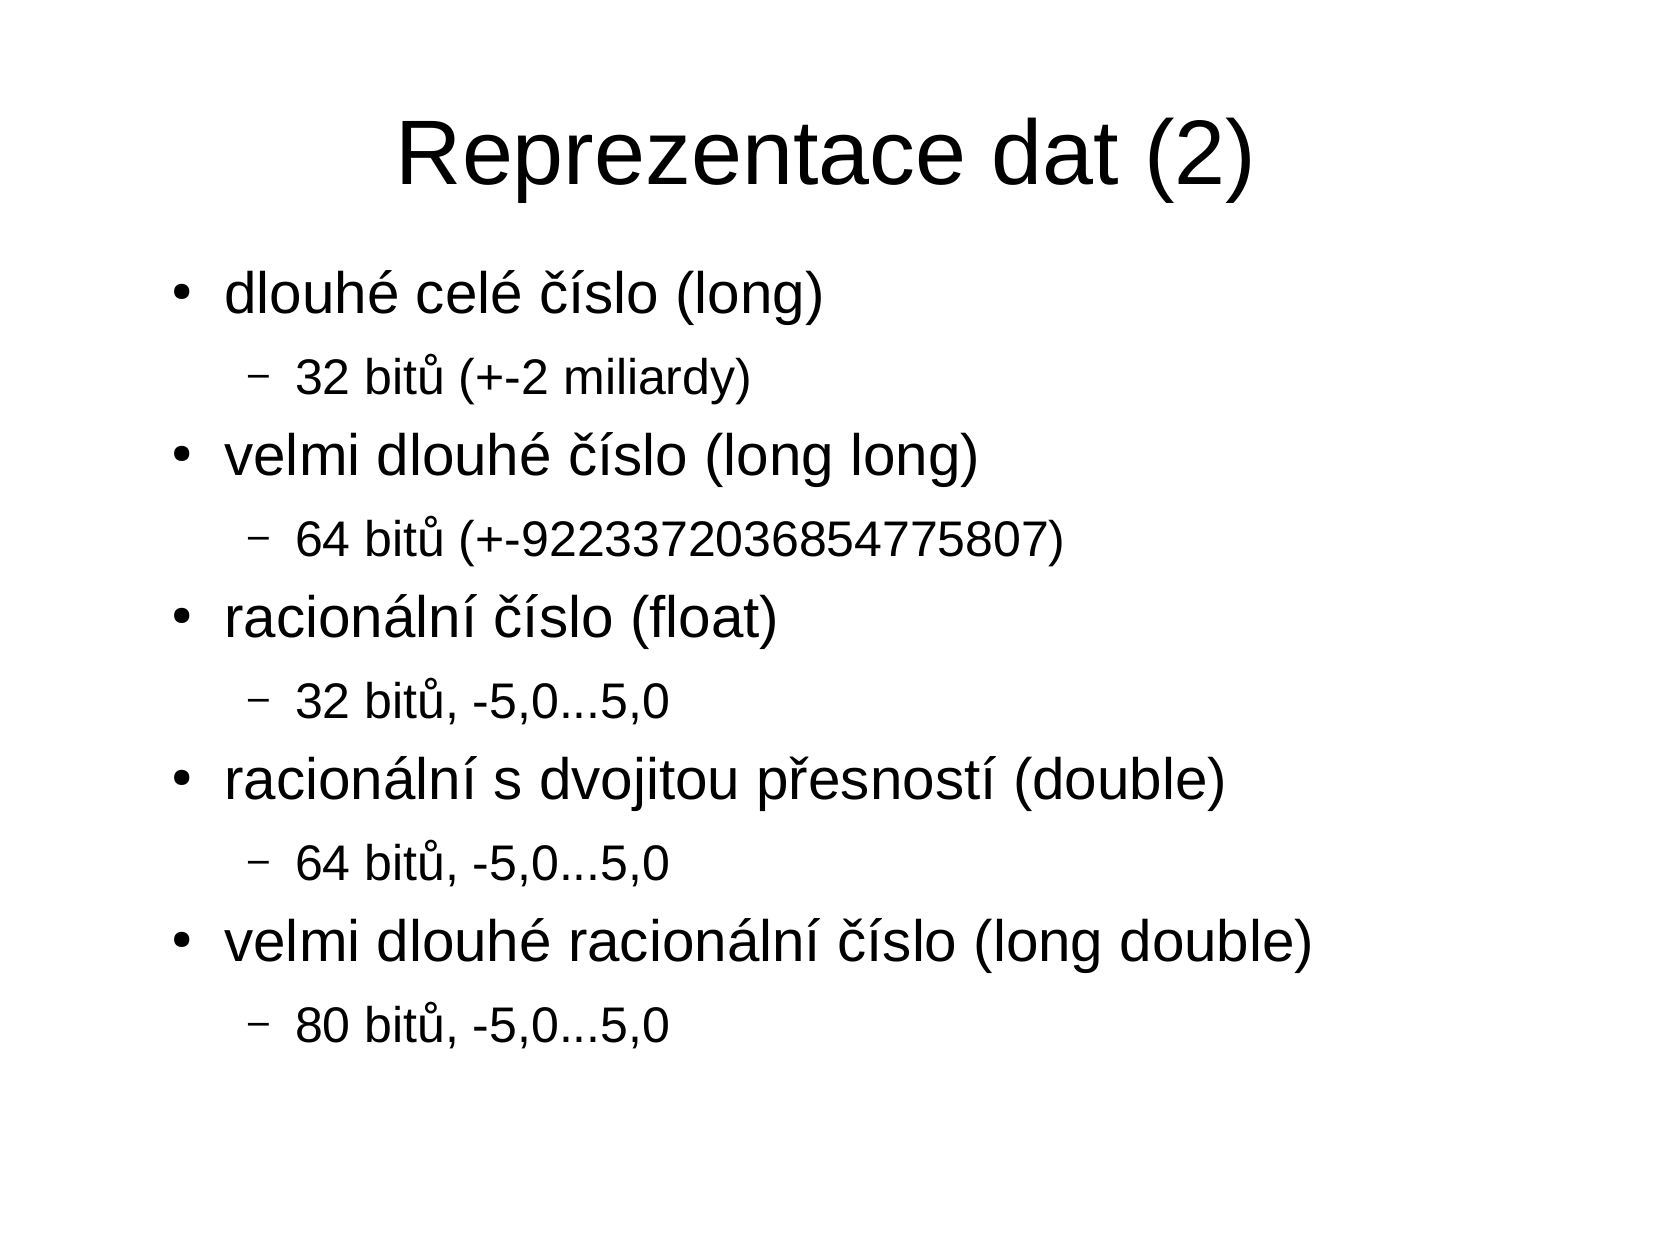

# Reprezentace dat (2)
dlouhé celé číslo (long)
32 bitů (+-2 miliardy)
velmi dlouhé číslo (long long)
64 bitů (+-9223372036854775807)
racionální číslo (float)
32 bitů, -5,0...5,0
racionální s dvojitou přesností (double)
64 bitů, -5,0...5,0
velmi dlouhé racionální číslo (long double)
80 bitů, -5,0...5,0